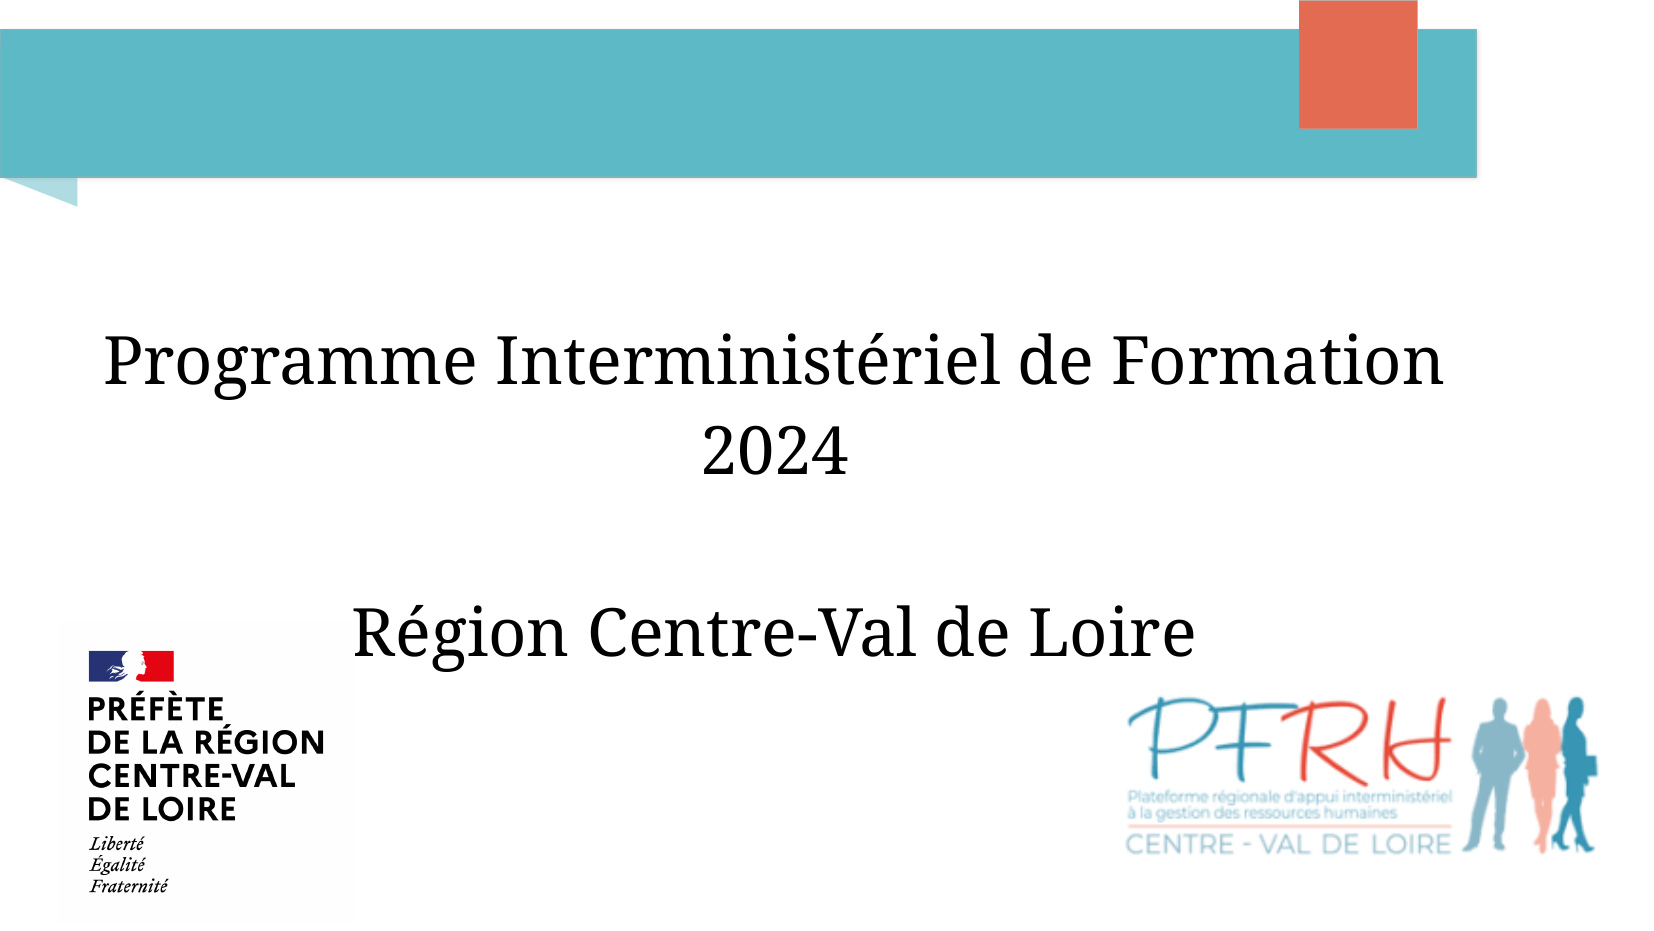

#
Programme Interministériel de Formation 2024
Région Centre-Val de Loire